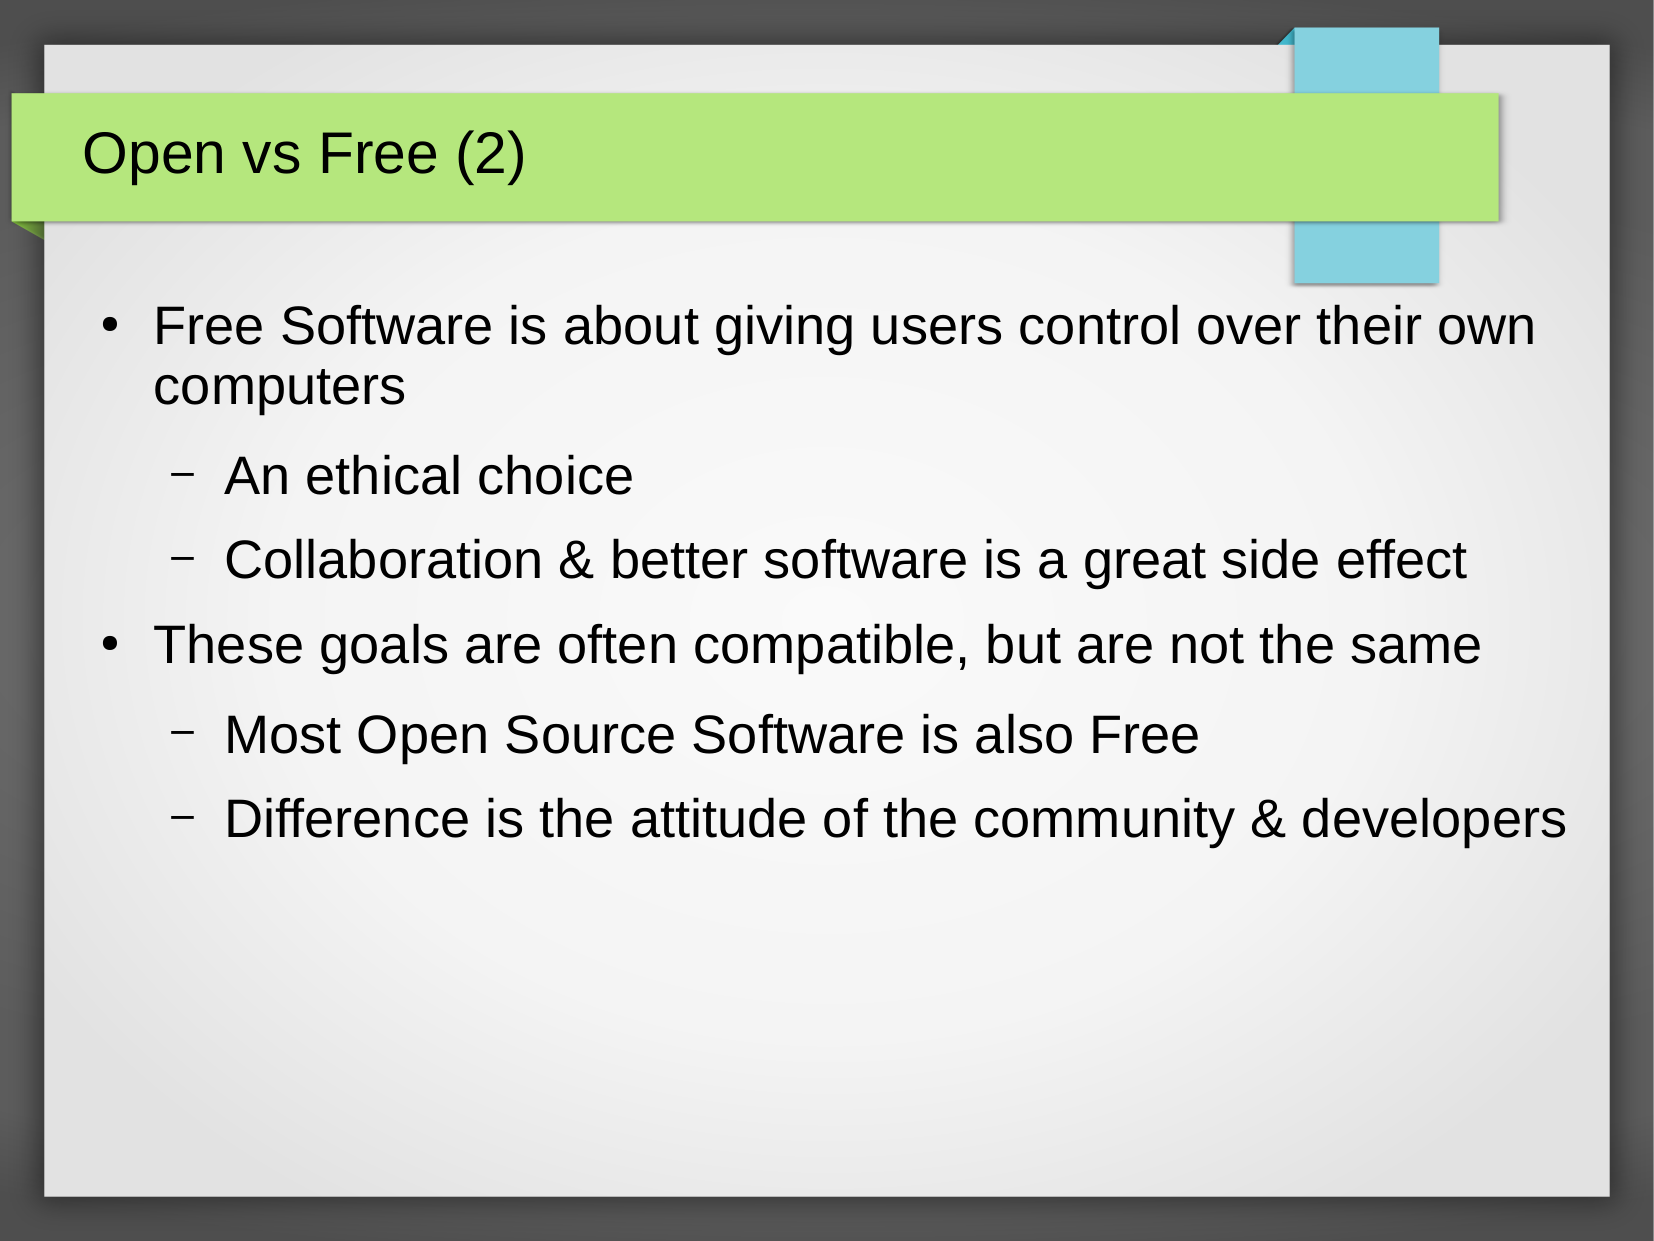

# Open vs Free (2)
Free Software is about giving users control over their own computers
An ethical choice
Collaboration & better software is a great side effect
These goals are often compatible, but are not the same
Most Open Source Software is also Free
Difference is the attitude of the community & developers